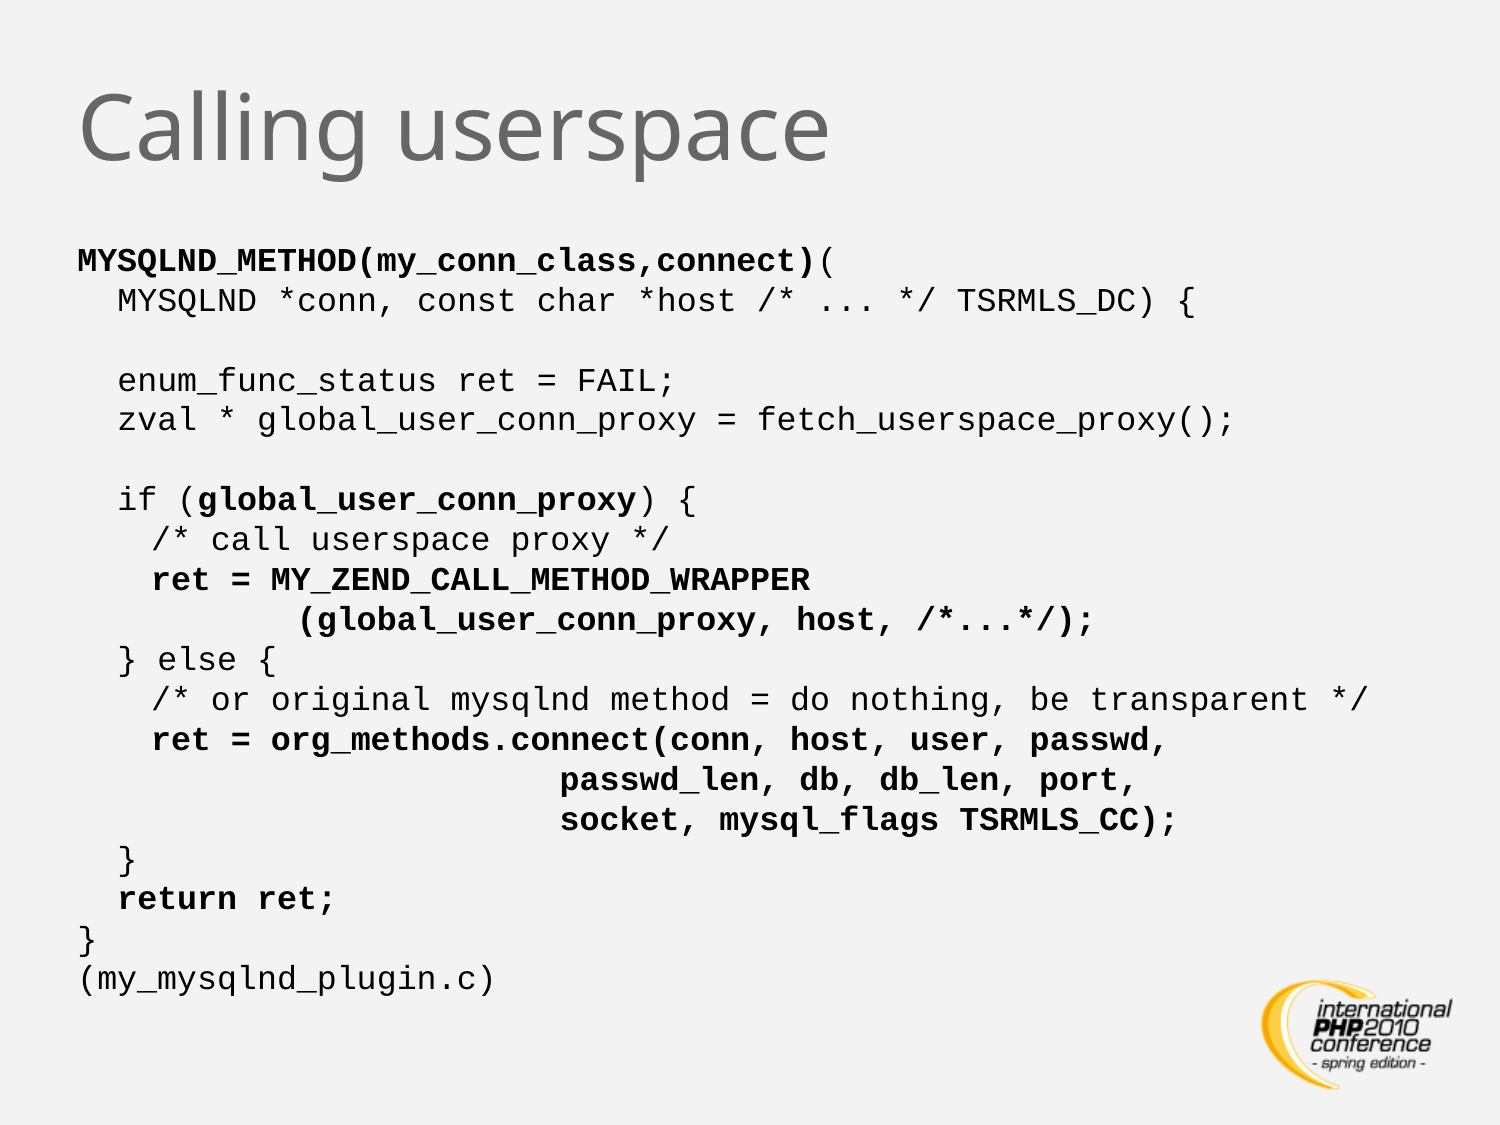

# Calling userspace
MYSQLND_METHOD(my_conn_class,connect)(
 MYSQLND *conn, const char *host /* ... */ TSRMLS_DC) {
 enum_func_status ret = FAIL;
 zval * global_user_conn_proxy = fetch_userspace_proxy();
 if (global_user_conn_proxy) {
	/* call userspace proxy */
	ret = MY_ZEND_CALL_METHOD_WRAPPER
 (global_user_conn_proxy, host, /*...*/);
 } else {
	/* or original mysqlnd method = do nothing, be transparent */
	ret = org_methods.connect(conn, host, user, passwd,
						 passwd_len, db, db_len, port,
						 socket, mysql_flags TSRMLS_CC);
 }
 return ret;
}
(my_mysqlnd_plugin.c)